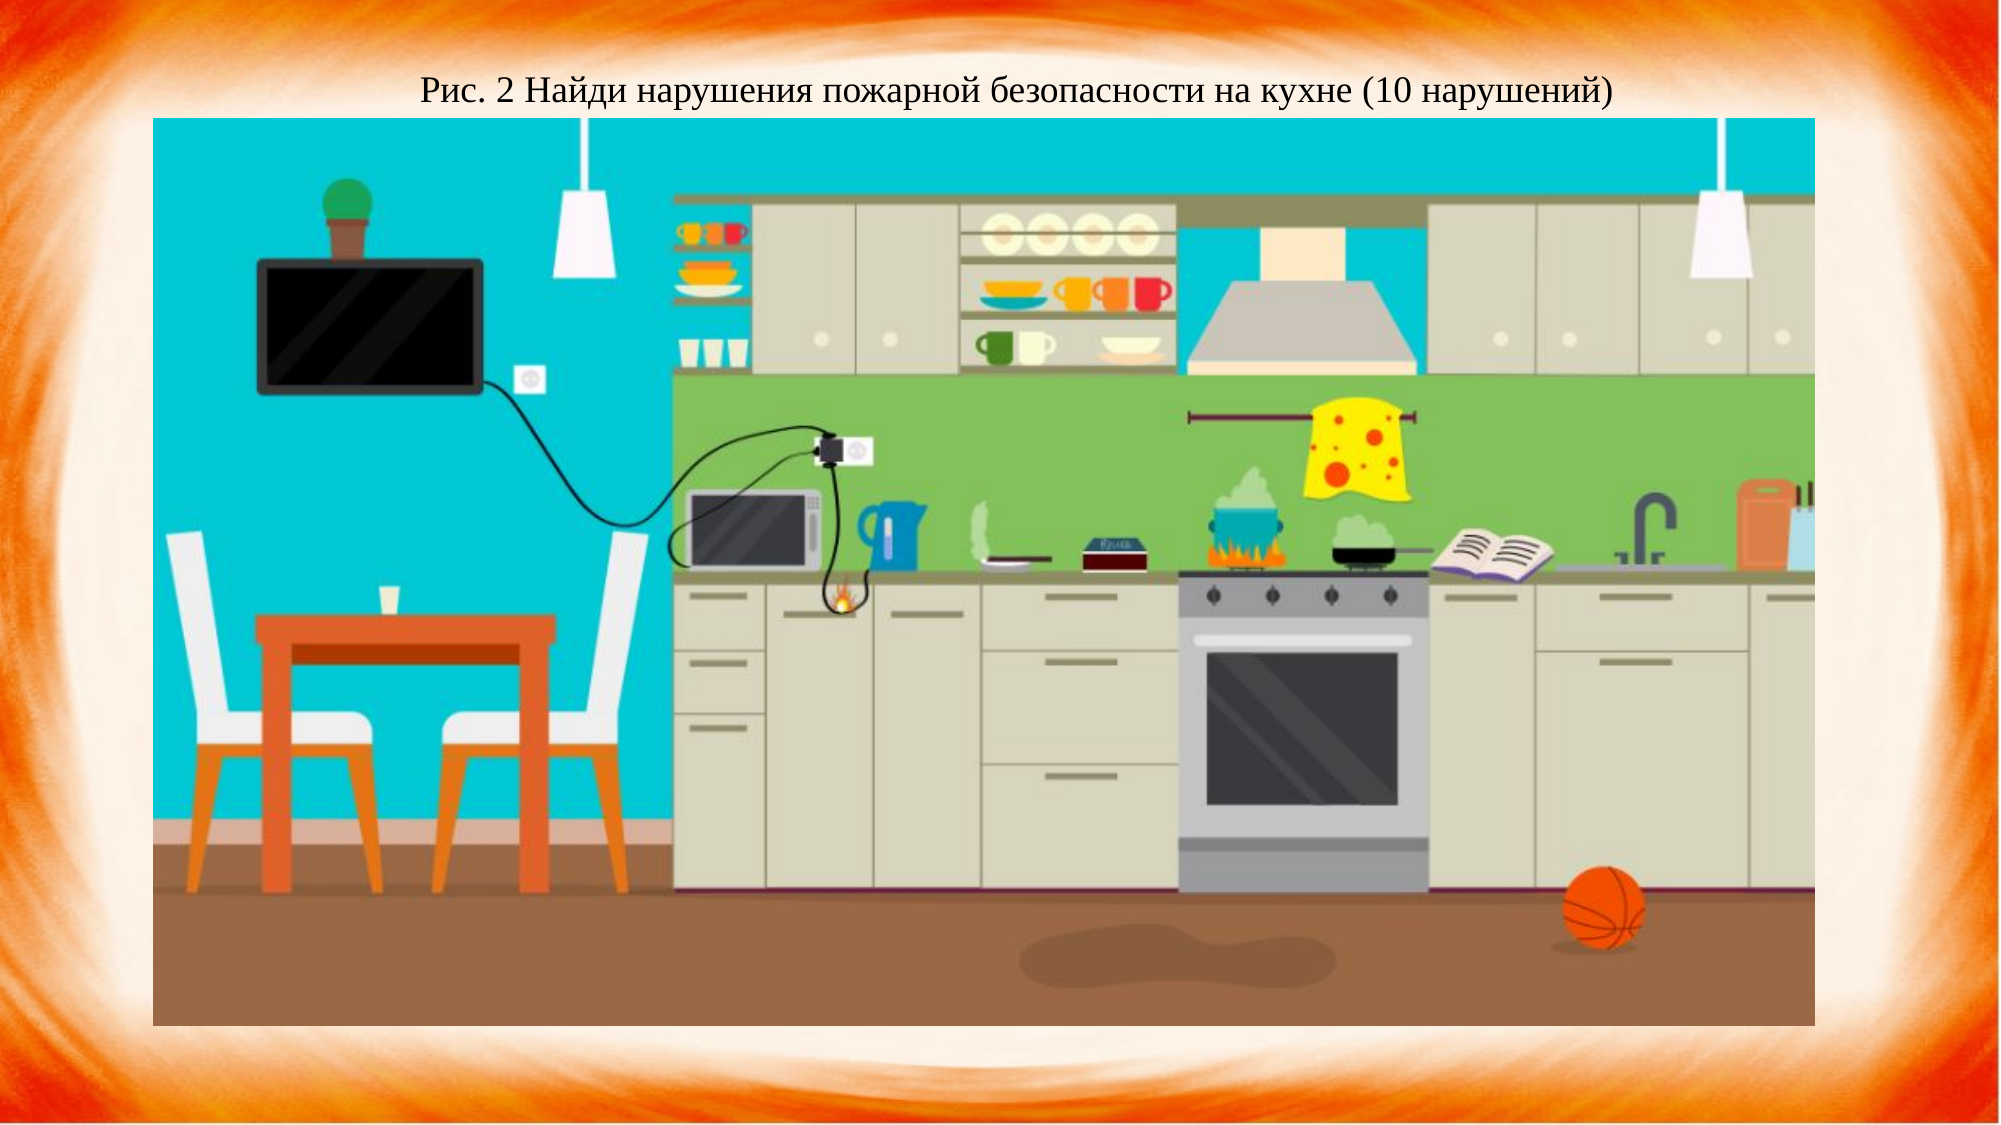

Рис. 2 Найди нарушения пожарной безопасности на кухне (10 нарушений)